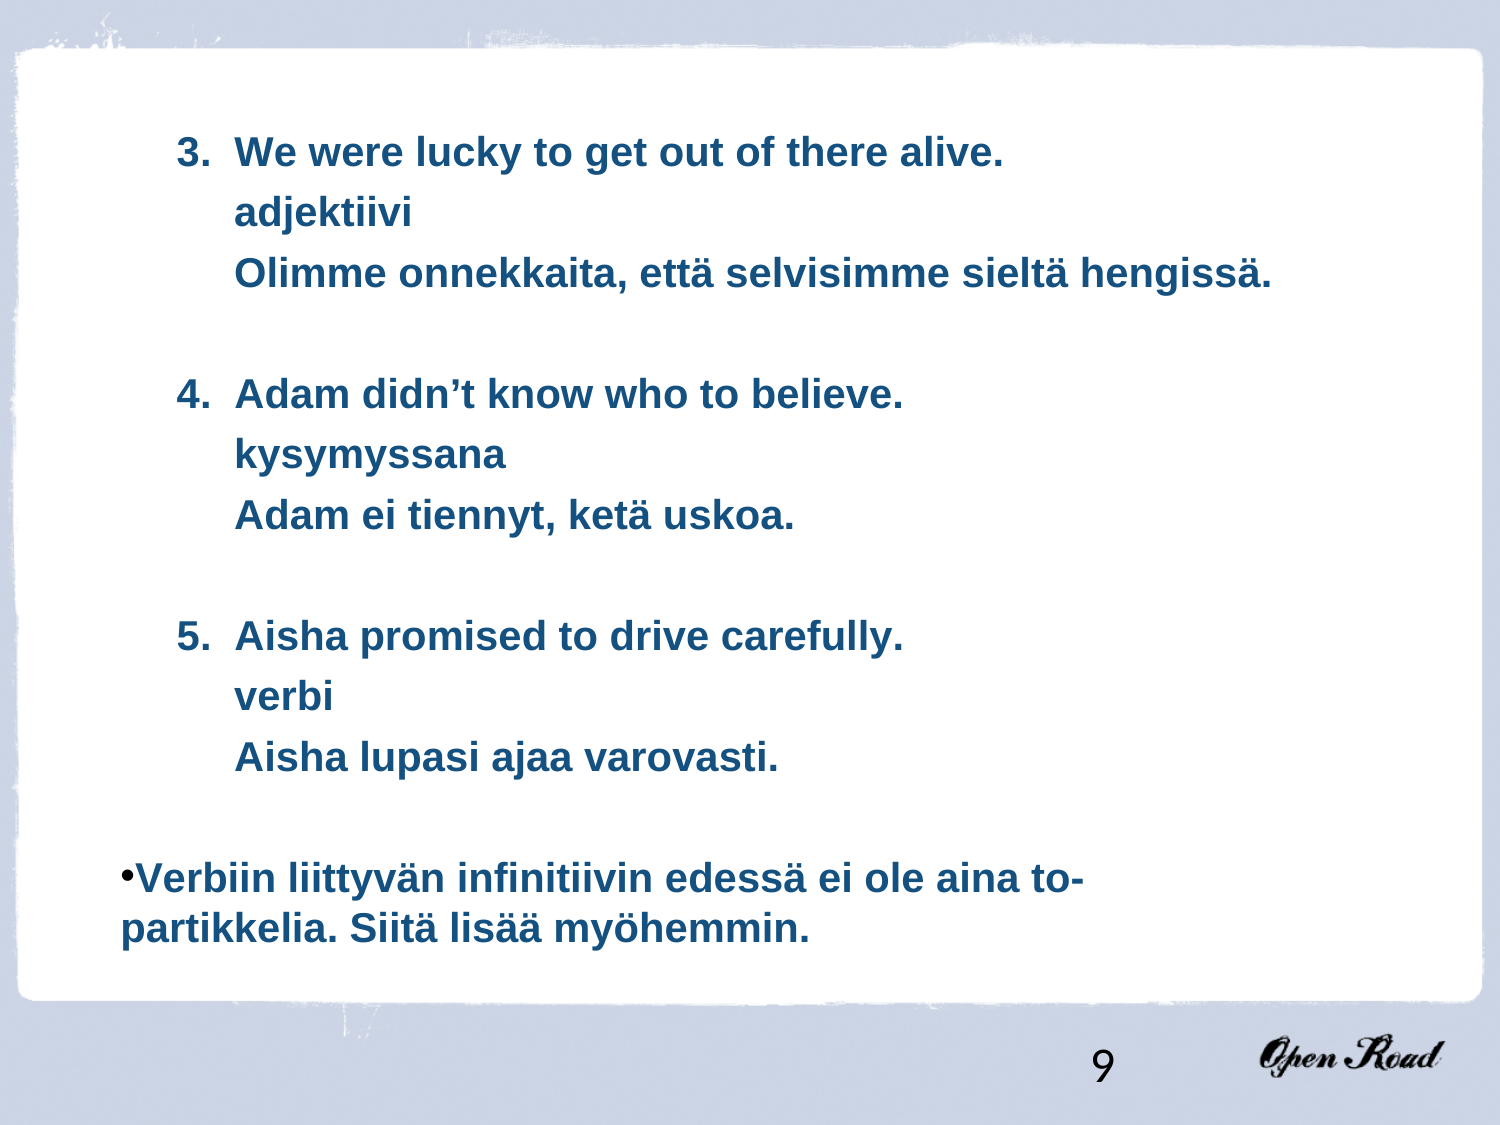

# 3. We were lucky to get out of there alive.
 adjektiivi
 Olimme onnekkaita, että selvisimme sieltä hengissä.
4. Adam didn’t know who to believe.
 kysymyssana
 Adam ei tiennyt, ketä uskoa.
5. Aisha promised to drive carefully.
 verbi
 Aisha lupasi ajaa varovasti.
Verbiin liittyvän infinitiivin edessä ei ole aina to-partikkelia. Siitä lisää myöhemmin.
8